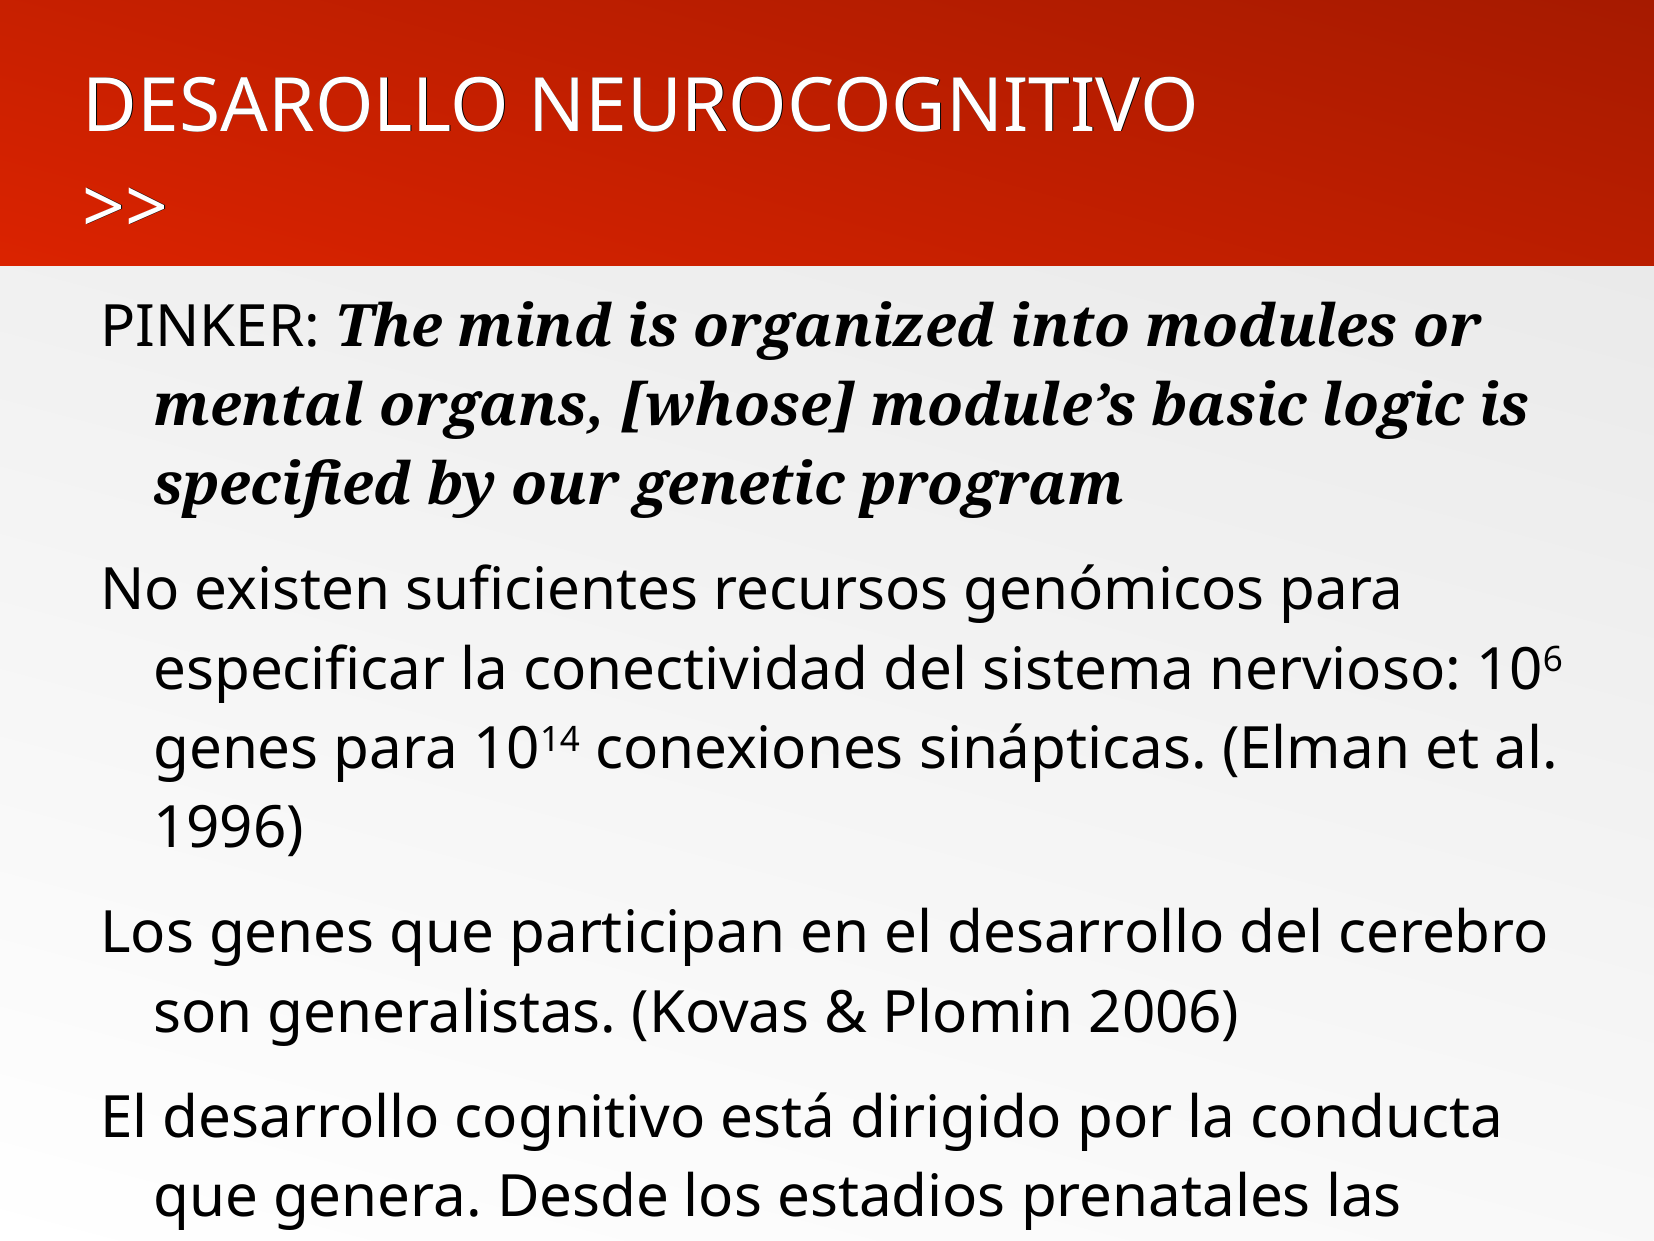

# DESAROLLO NEUROCOGNITIVO >>
PINKER: The mind is organized into modules or mental organs, [whose] module’s basic logic is specified by our genetic program
No existen suficientes recursos genómicos para especificar la conectividad del sistema nervioso: 106 genes para 1014 conexiones sinápticas. (Elman et al. 1996)
Los genes que participan en el desarrollo del cerebro son generalistas. (Kovas & Plomin 2006)
El desarrollo cognitivo está dirigido por la conducta que genera. Desde los estadios prenatales las estructuras sensomotoras existentes generan las experiencias que conducen a estadios posteriores del desarrollo (Thelen & Smith 1994, Karmiloff-Smith 2005)